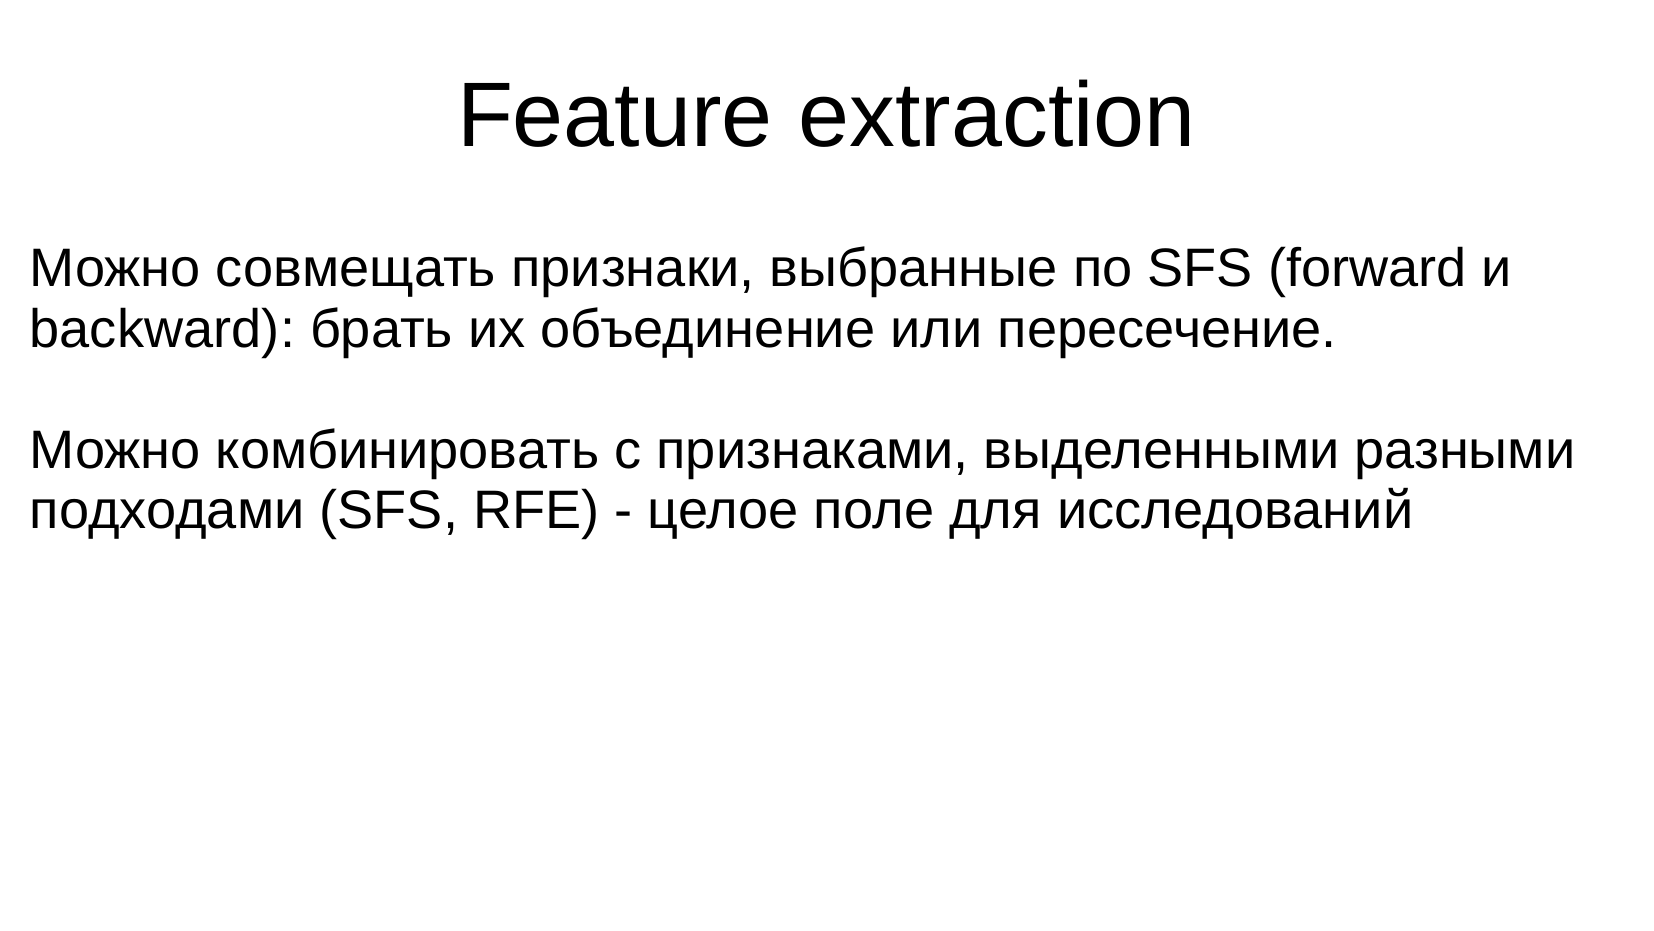

# Feature extraction
Можно совмещать признаки, выбранные по SFS (forward и backward): брать их объединение или пересечение.
Можно комбинировать с признаками, выделенными разными подходами (SFS, RFE) - целое поле для исследований